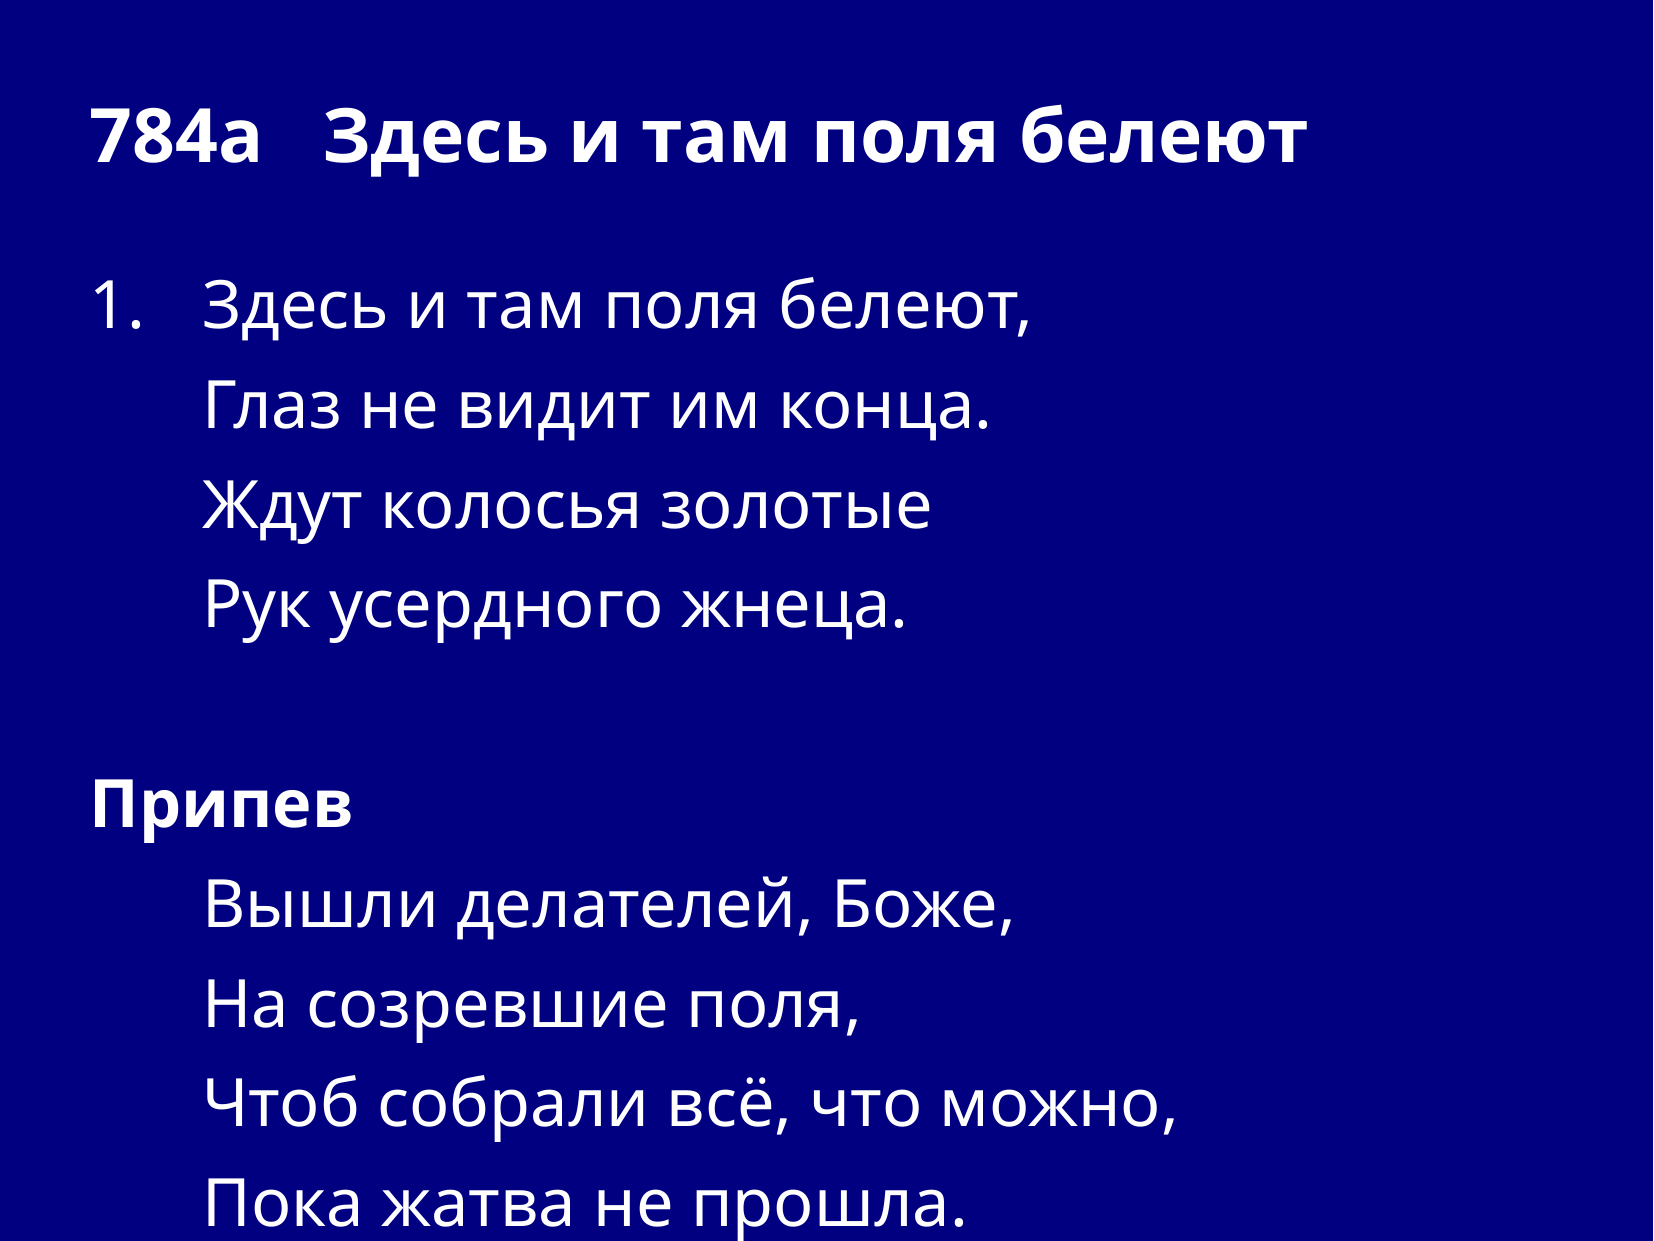

784а Здесь и там поля белеют
1.	Здесь и там поля белеют,
	Глаз не видит им конца.
	Ждут колосья золотые
	Рук усердного жнеца.
Припев
	Вышли делателей, Боже,
	На созревшие поля,
	Чтоб собрали всё, что можно,
	Пока жатва не прошла.